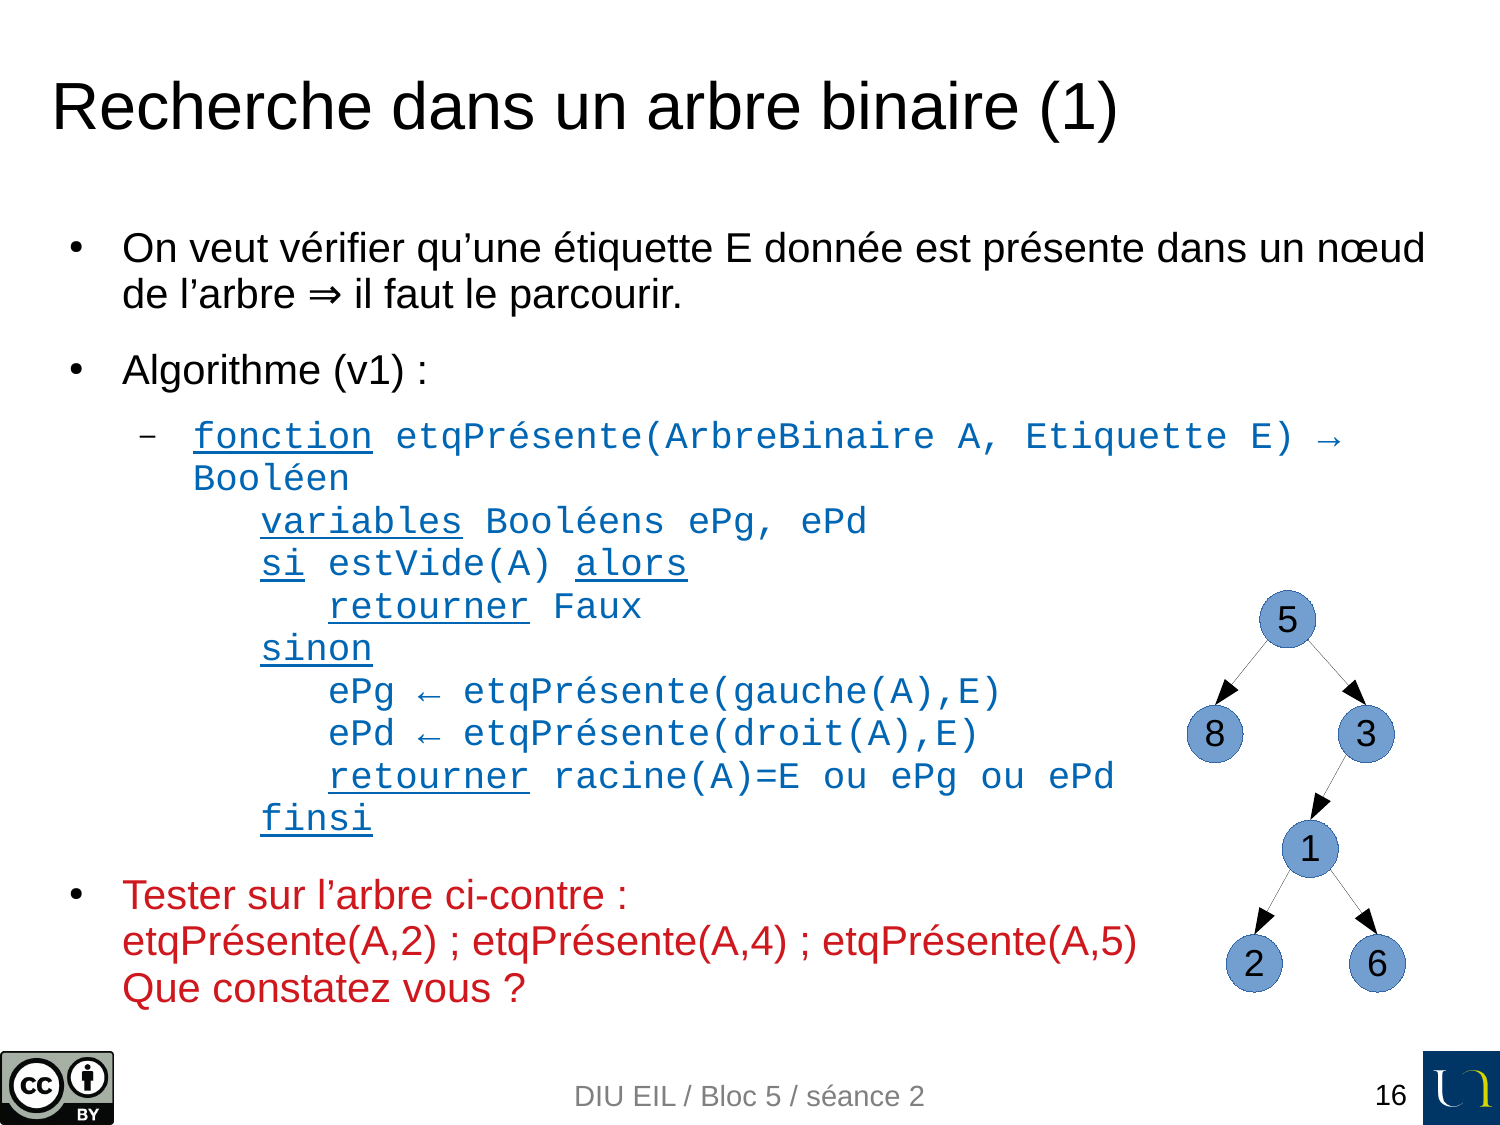

# Recherche dans un arbre binaire (1)
On veut vérifier qu’une étiquette E donnée est présente dans un nœud de l’arbre ⇒ il faut le parcourir.
Algorithme (v1) :
fonction etqPrésente(ArbreBinaire A, Etiquette E) → Booléen
 variables Booléens ePg, ePd
 si estVide(A) alors
 retourner Faux
 sinon
 ePg ← etqPrésente(gauche(A),E)
 ePd ← etqPrésente(droit(A),E)
 retourner racine(A)=E ou ePg ou ePd
 finsi
Tester sur l’arbre ci-contre :
etqPrésente(A,2) ; etqPrésente(A,4) ; etqPrésente(A,5)
Que constatez vous ?
5
8
3
1
2
6
16